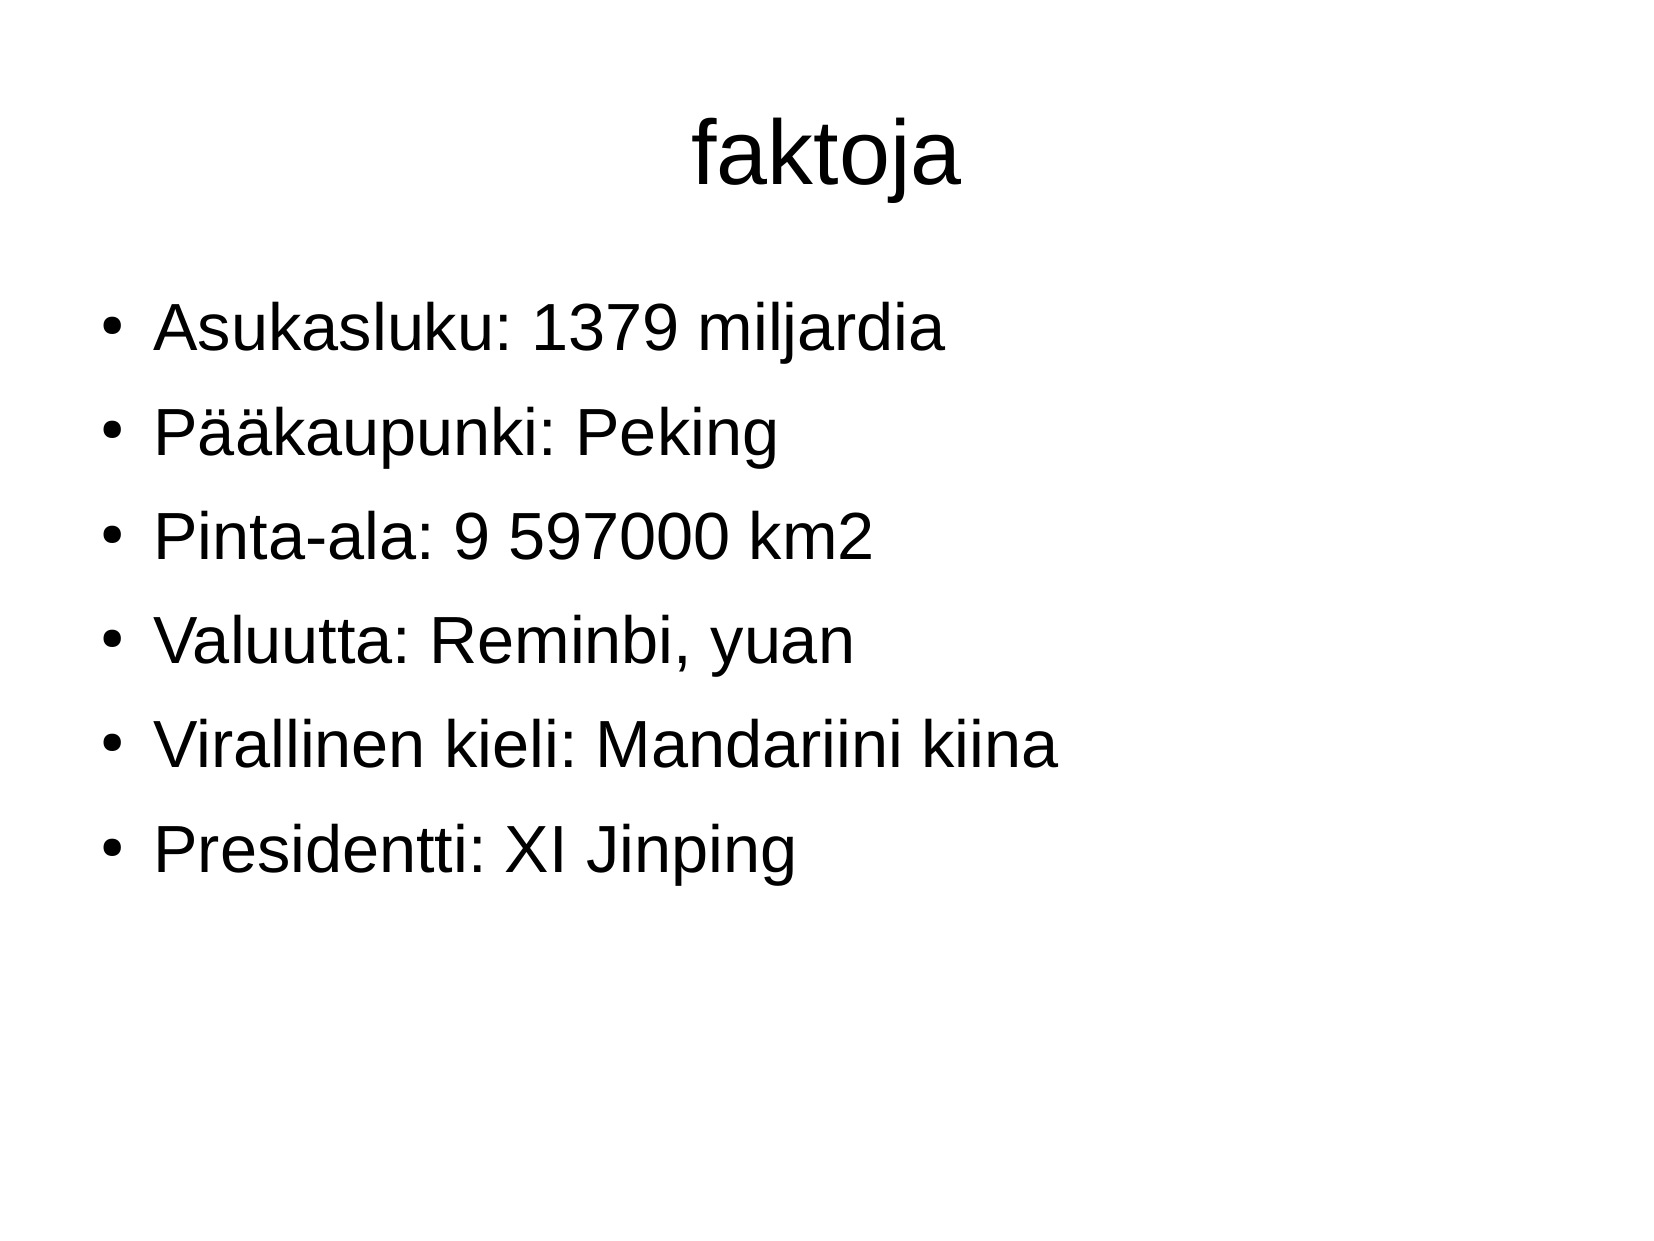

# faktoja
Asukasluku: 1379 miljardia
Pääkaupunki: Peking
Pinta-ala: 9 597000 km2
Valuutta: Reminbi, yuan
Virallinen kieli: Mandariini kiina
Presidentti: XI Jinping